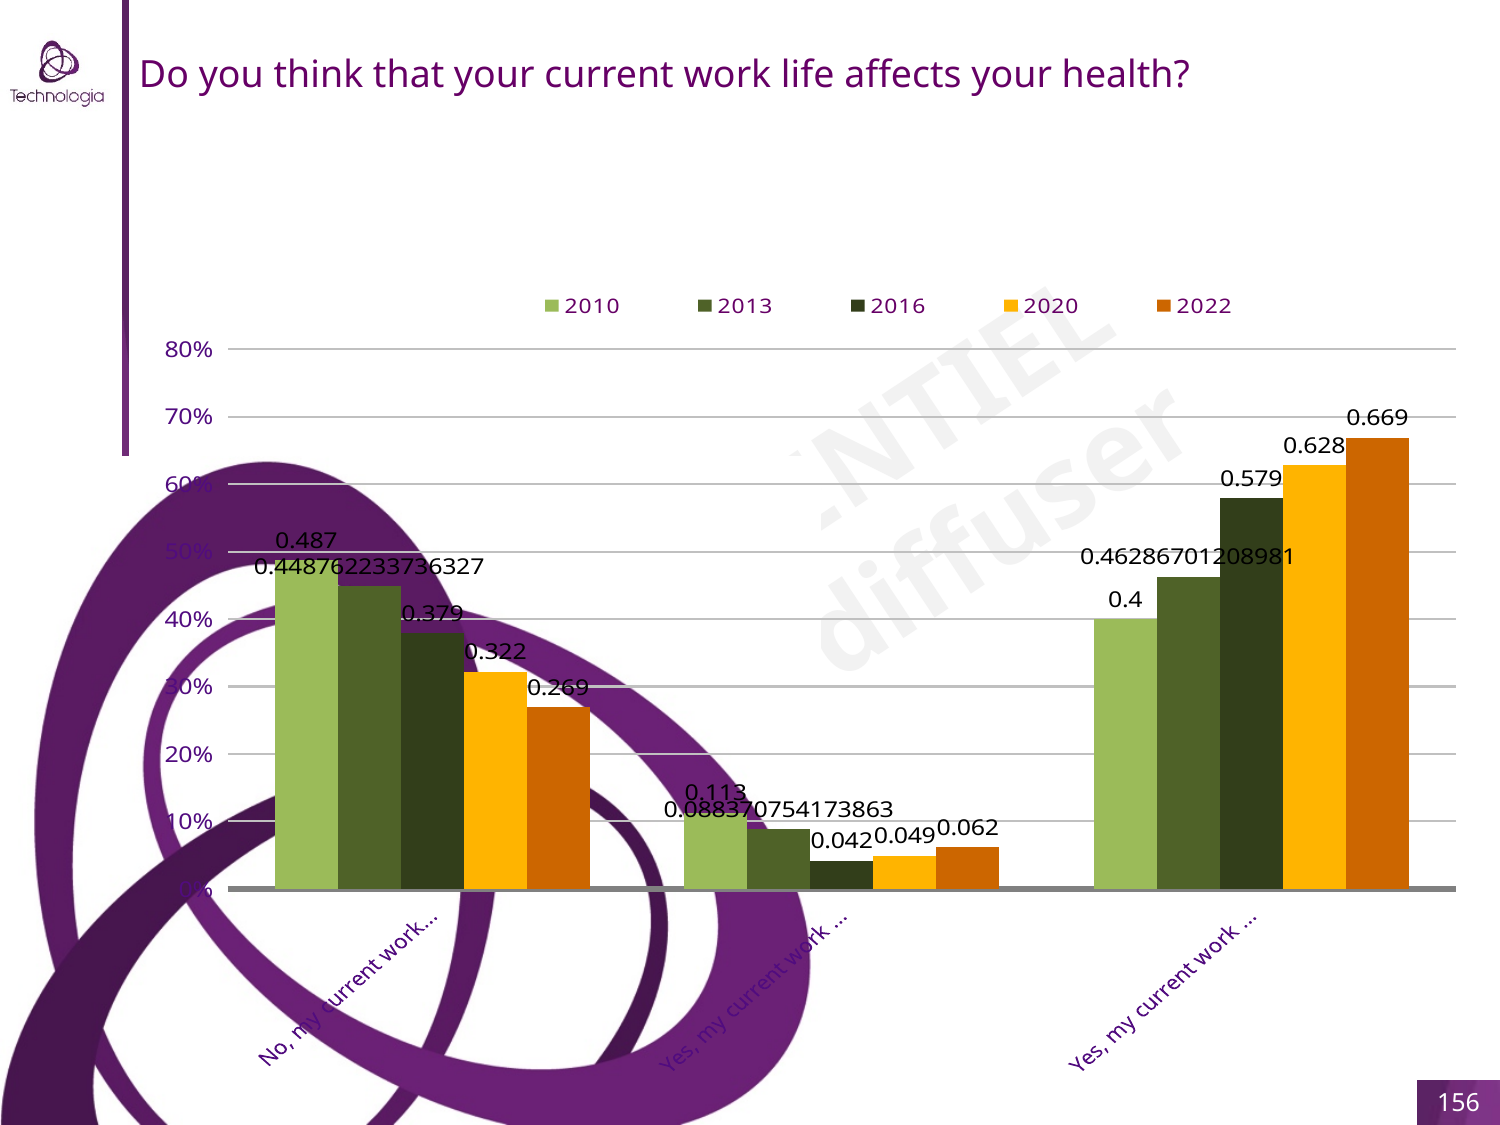

# Do you think that your current work life affects your health?
### Chart
| Category | 2010 | 2013 | 2016 | 2020 | 2022 |
|---|---|---|---|---|---|
| No, my current work life does not effect my health | 0.487 | 0.448762233736327 | 0.379 | 0.322 | 0.269 |
| Yes, my current work life has a positive effect on my health | 0.113 | 0.088370754173863 | 0.042 | 0.049 | 0.062 |
| Yes, my current work life has a negative effect on my health | 0.4 | 0.46286701208981 | 0.579 | 0.628 | 0.669 |